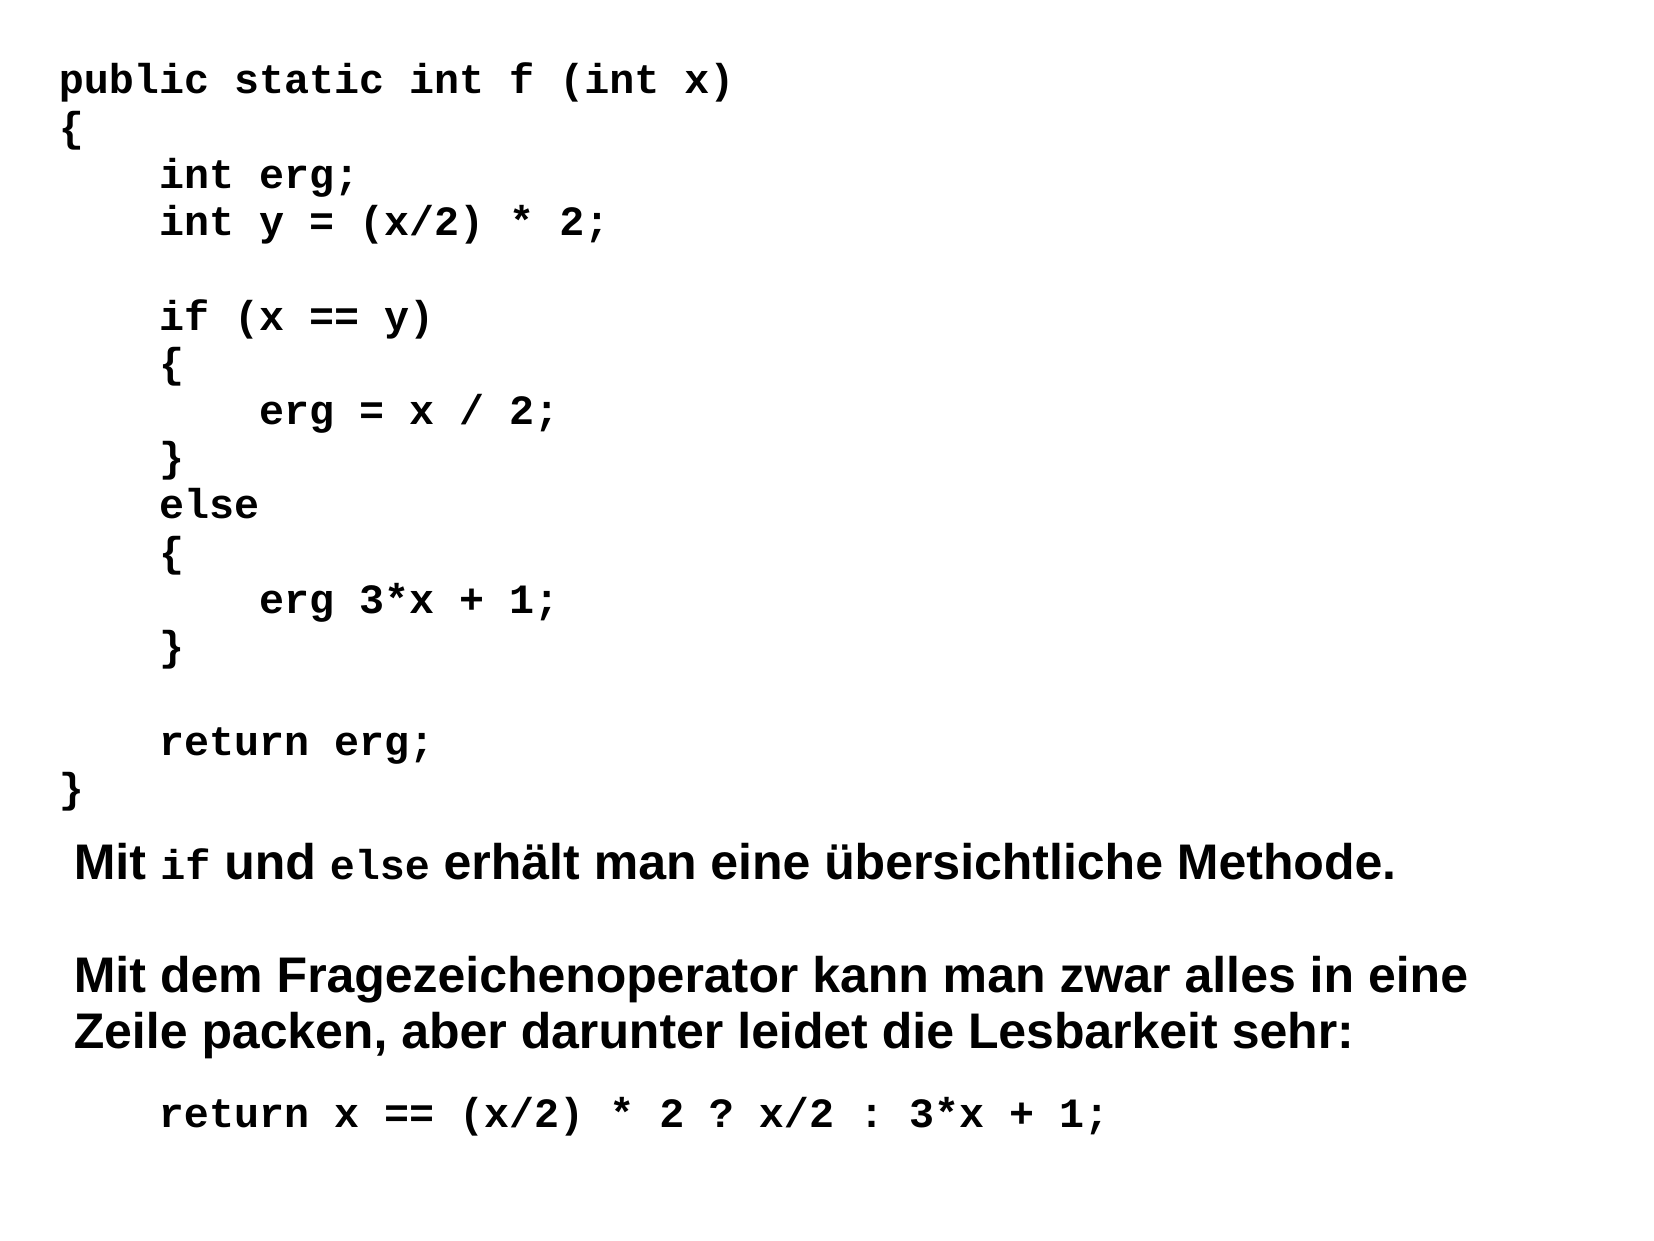

# public static int f (int x) { int erg; int y = (x/2) * 2; if (x == y) { erg = x / 2; } else { erg 3*x + 1; } return erg; }
Mit if und else erhält man eine übersichtliche Methode.
Mit dem Fragezeichenoperator kann man zwar alles in eine Zeile packen, aber darunter leidet die Lesbarkeit sehr:
 return x == (x/2) * 2 ? x/2 : 3*x + 1;